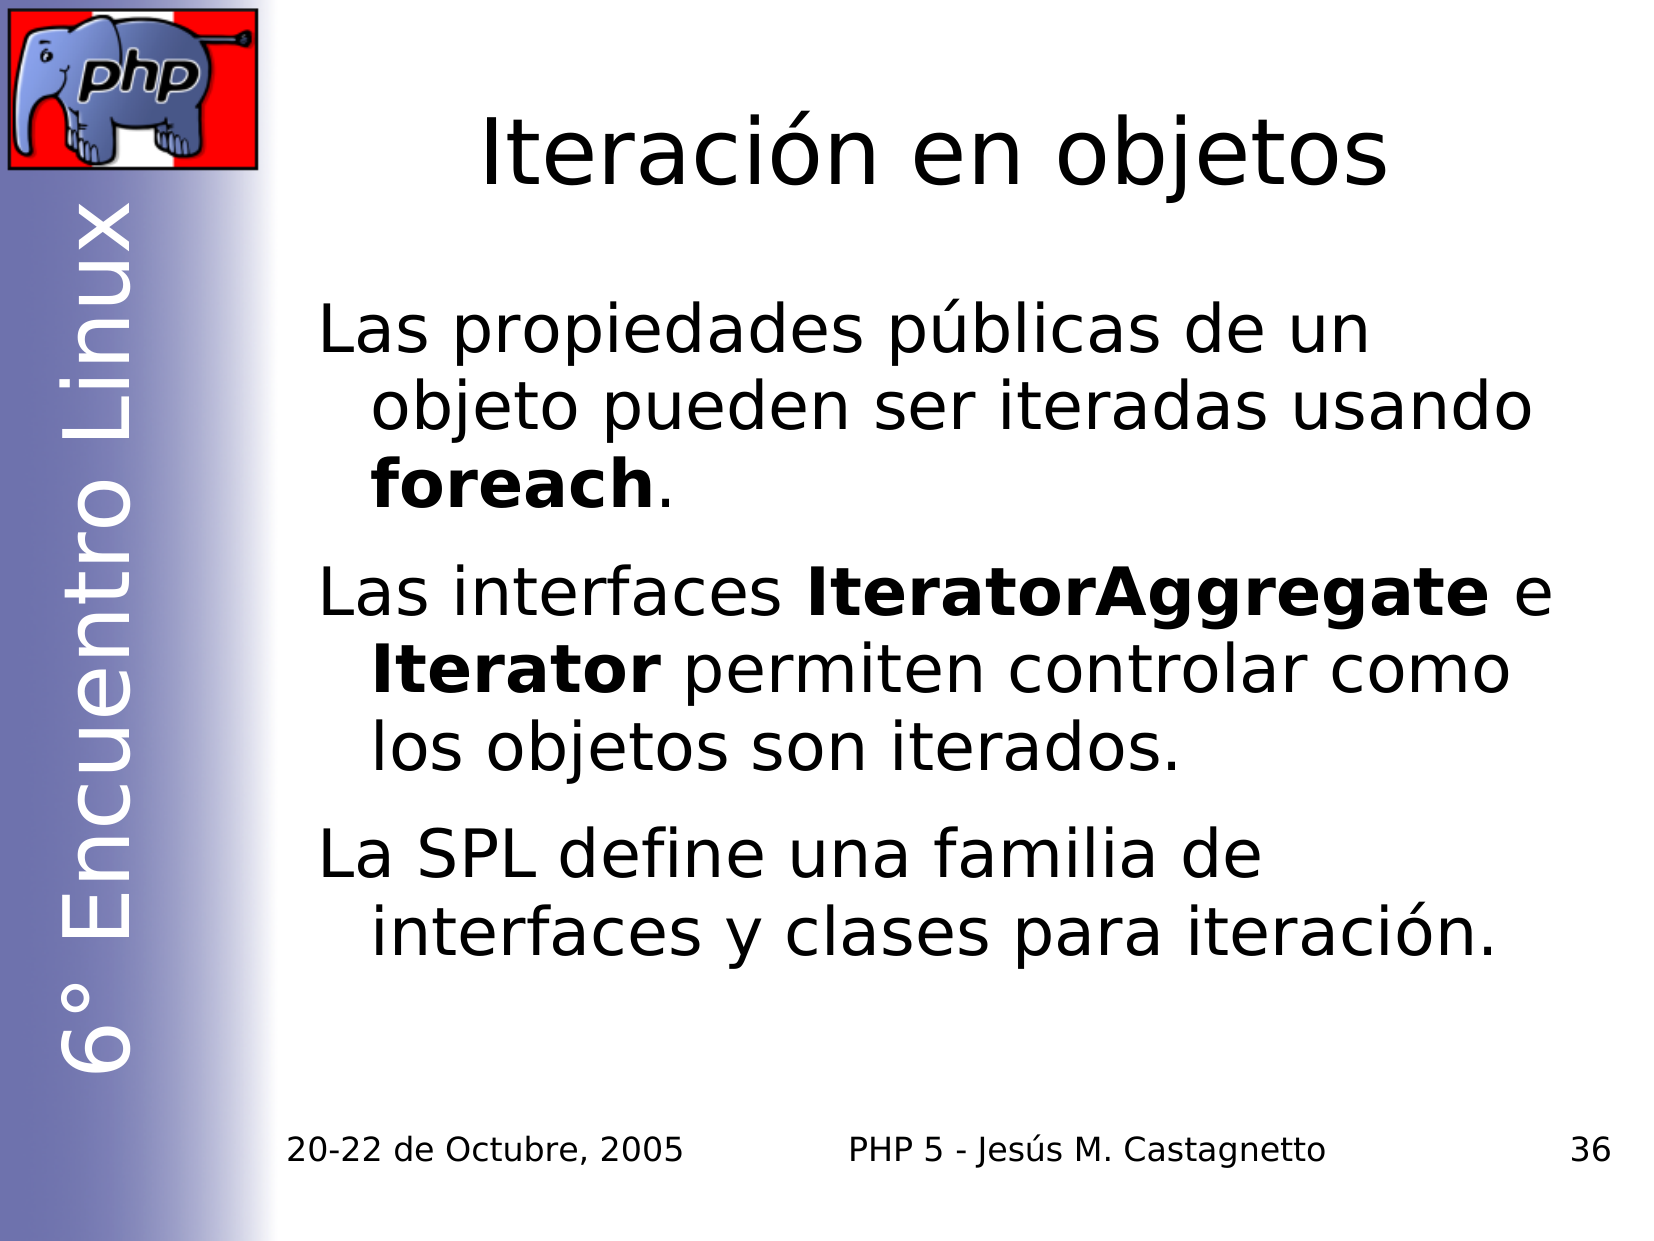

# Iteración en objetos
Las propiedades públicas de un objeto pueden ser iteradas usando foreach.
Las interfaces IteratorAggregate e Iterator permiten controlar como los objetos son iterados.
La SPL define una familia de interfaces y clases para iteración.
20-22 de Octubre, 2005
PHP 5 - Jesús M. Castagnetto
36